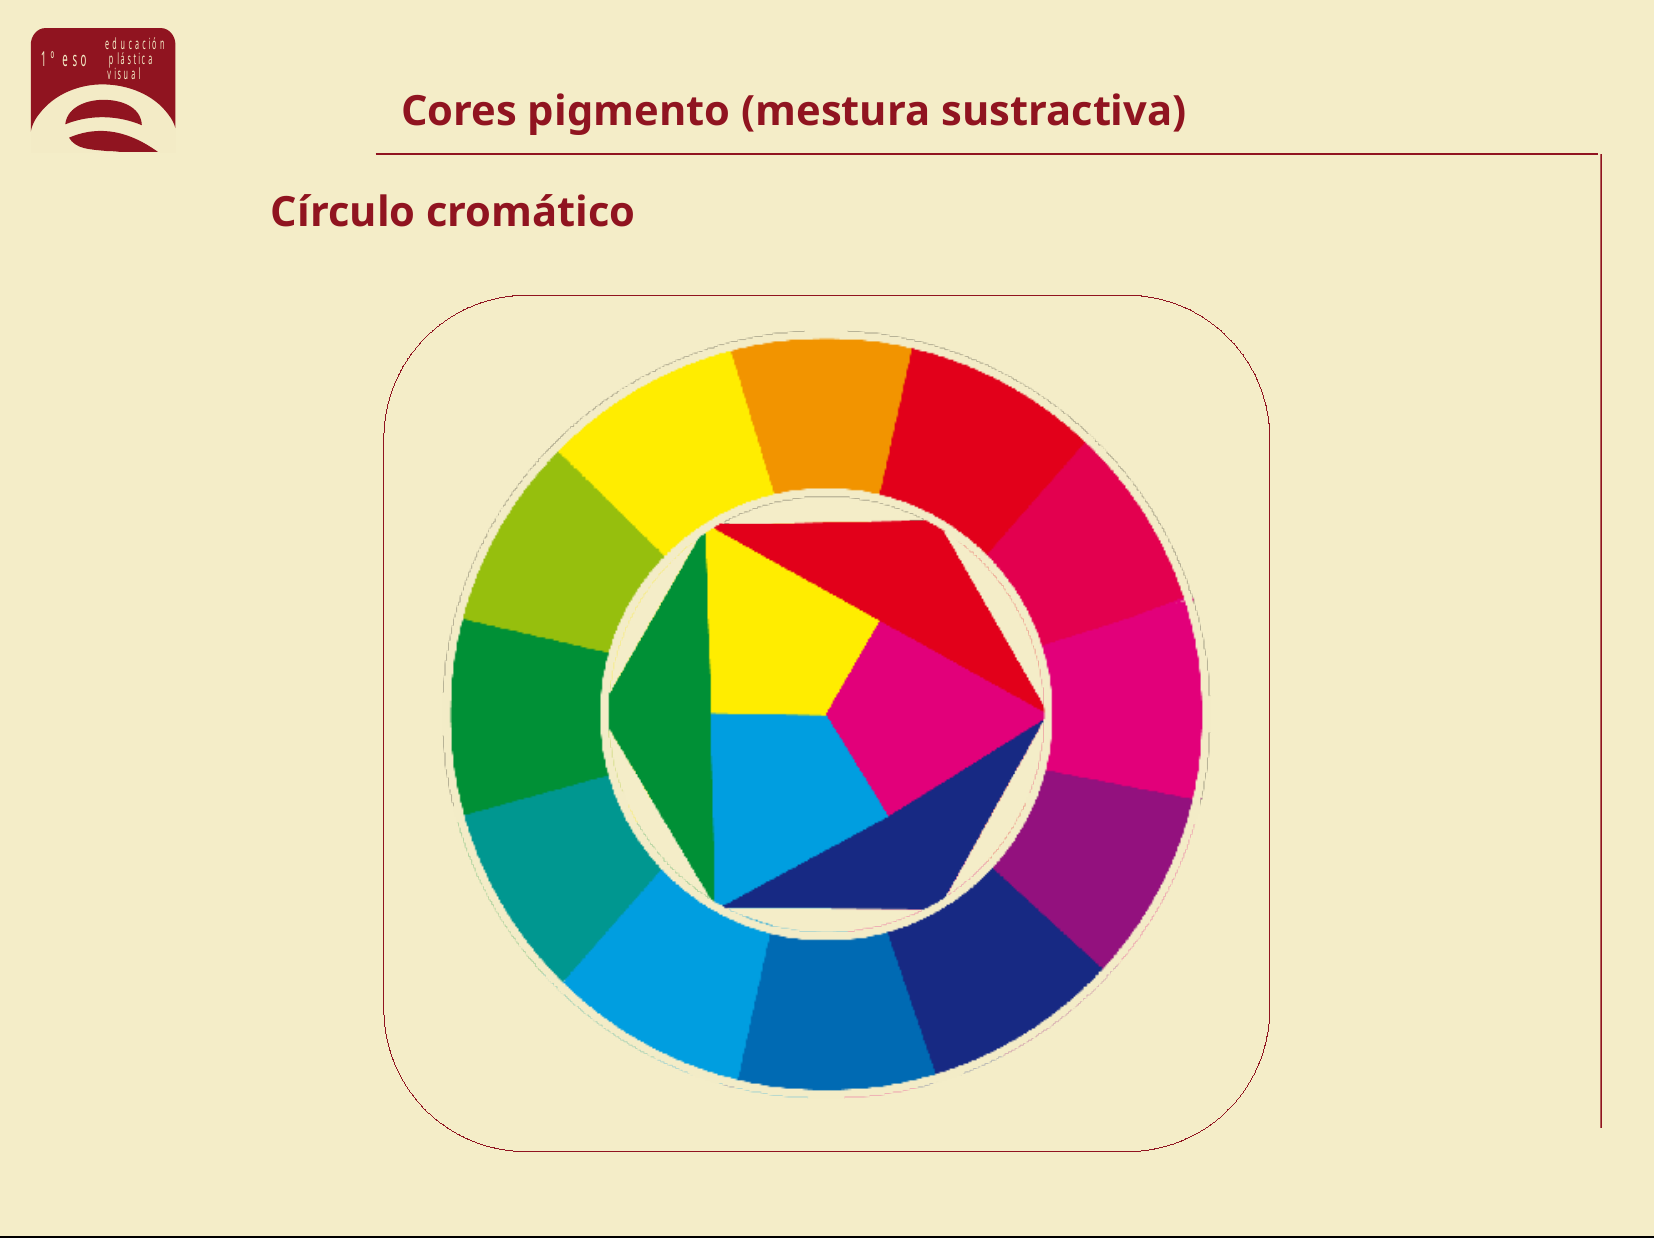

Cores pigmento (mestura sustractiva)
	Círculo cromático
#